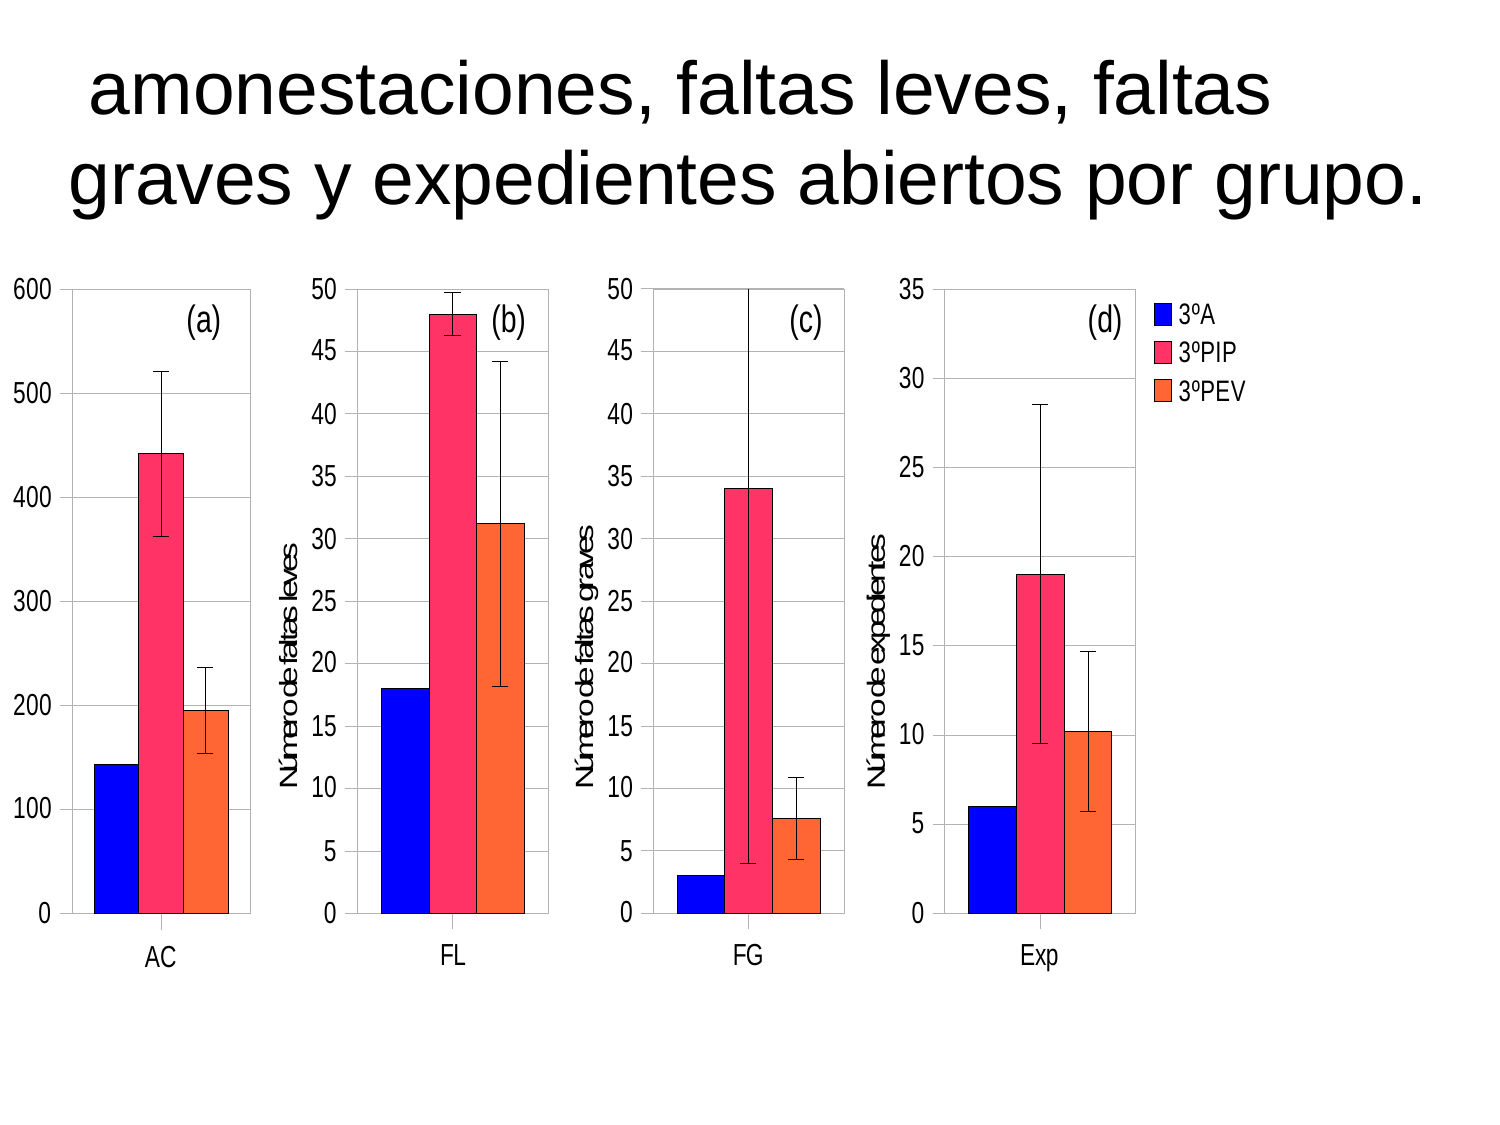

amonestaciones, faltas leves, faltas graves y expedientes abiertos por grupo.